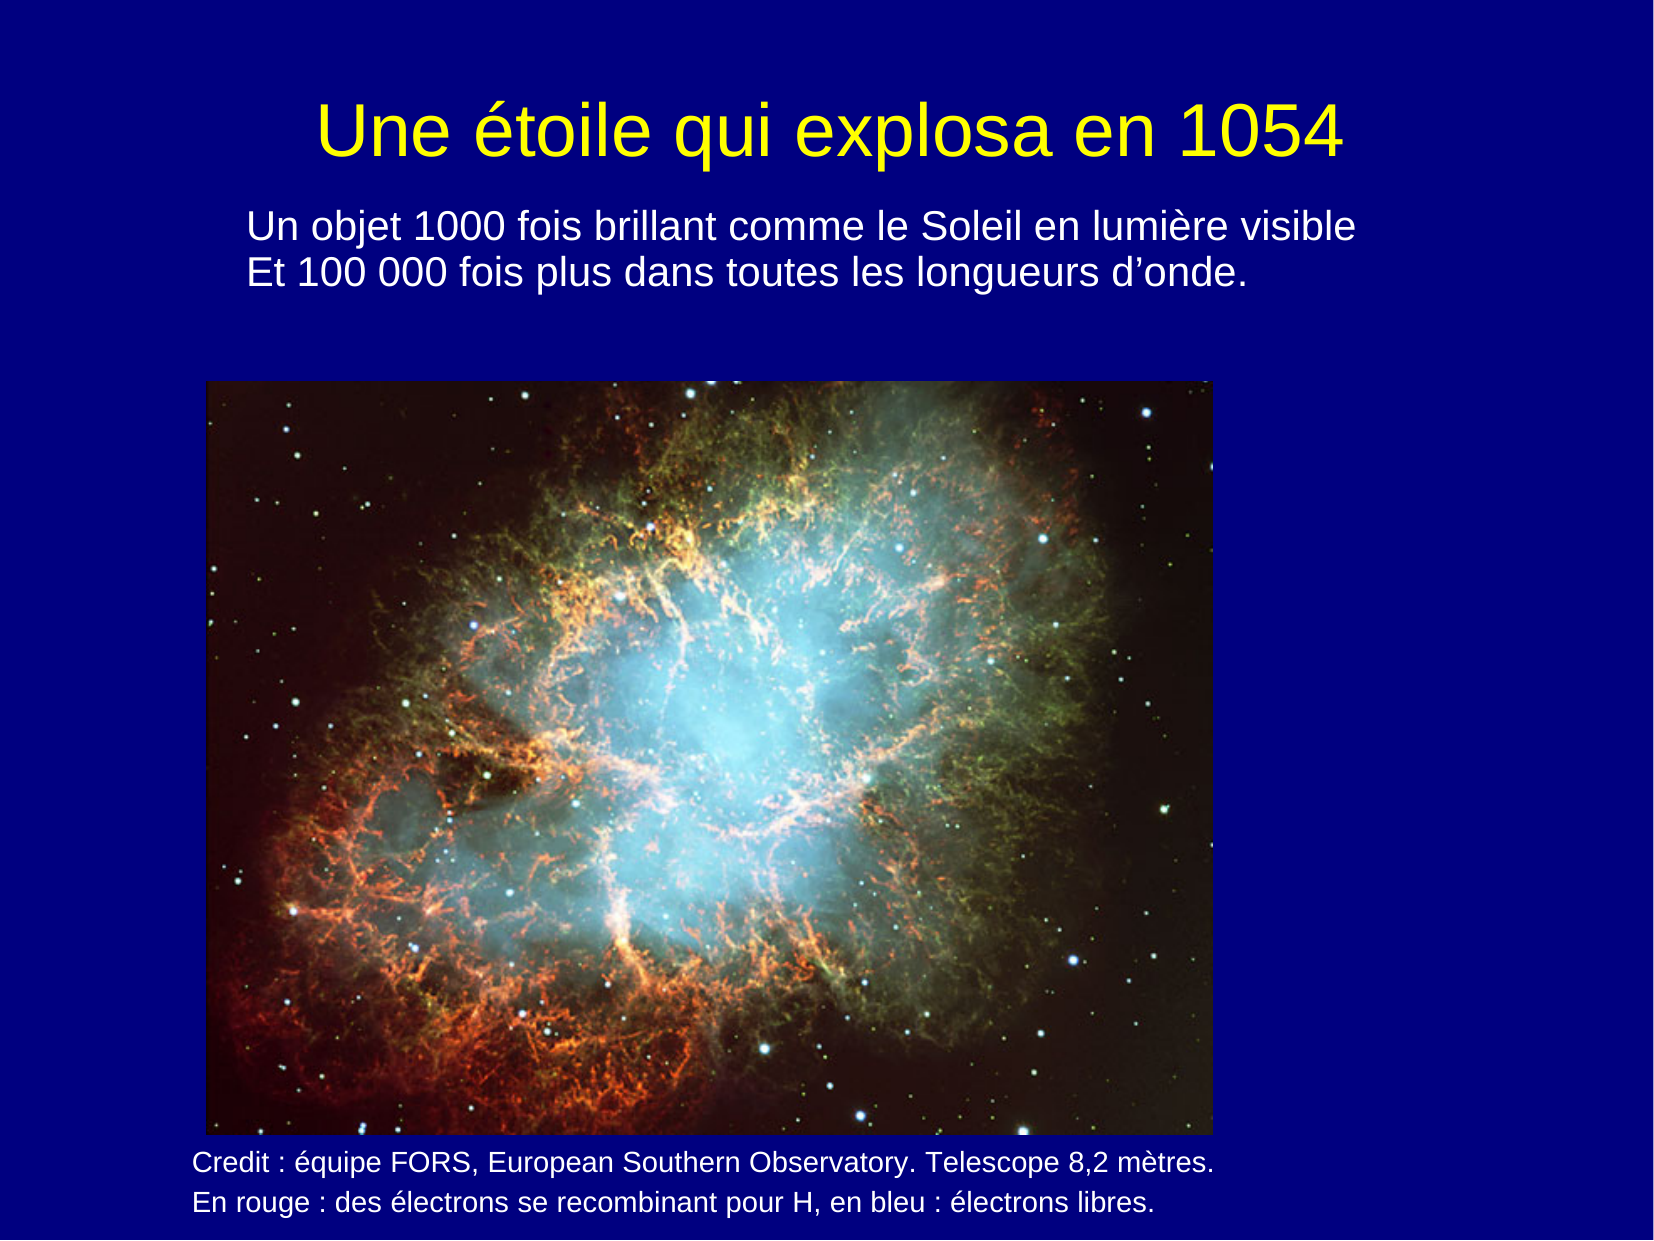

# Une étoile qui explosa en 1054
Un objet 1000 fois brillant comme le Soleil en lumière visible
Et 100 000 fois plus dans toutes les longueurs d’onde.
Credit : équipe FORS, European Southern Observatory. Telescope 8,2 mètres.
En rouge : des électrons se recombinant pour H, en bleu : électrons libres.